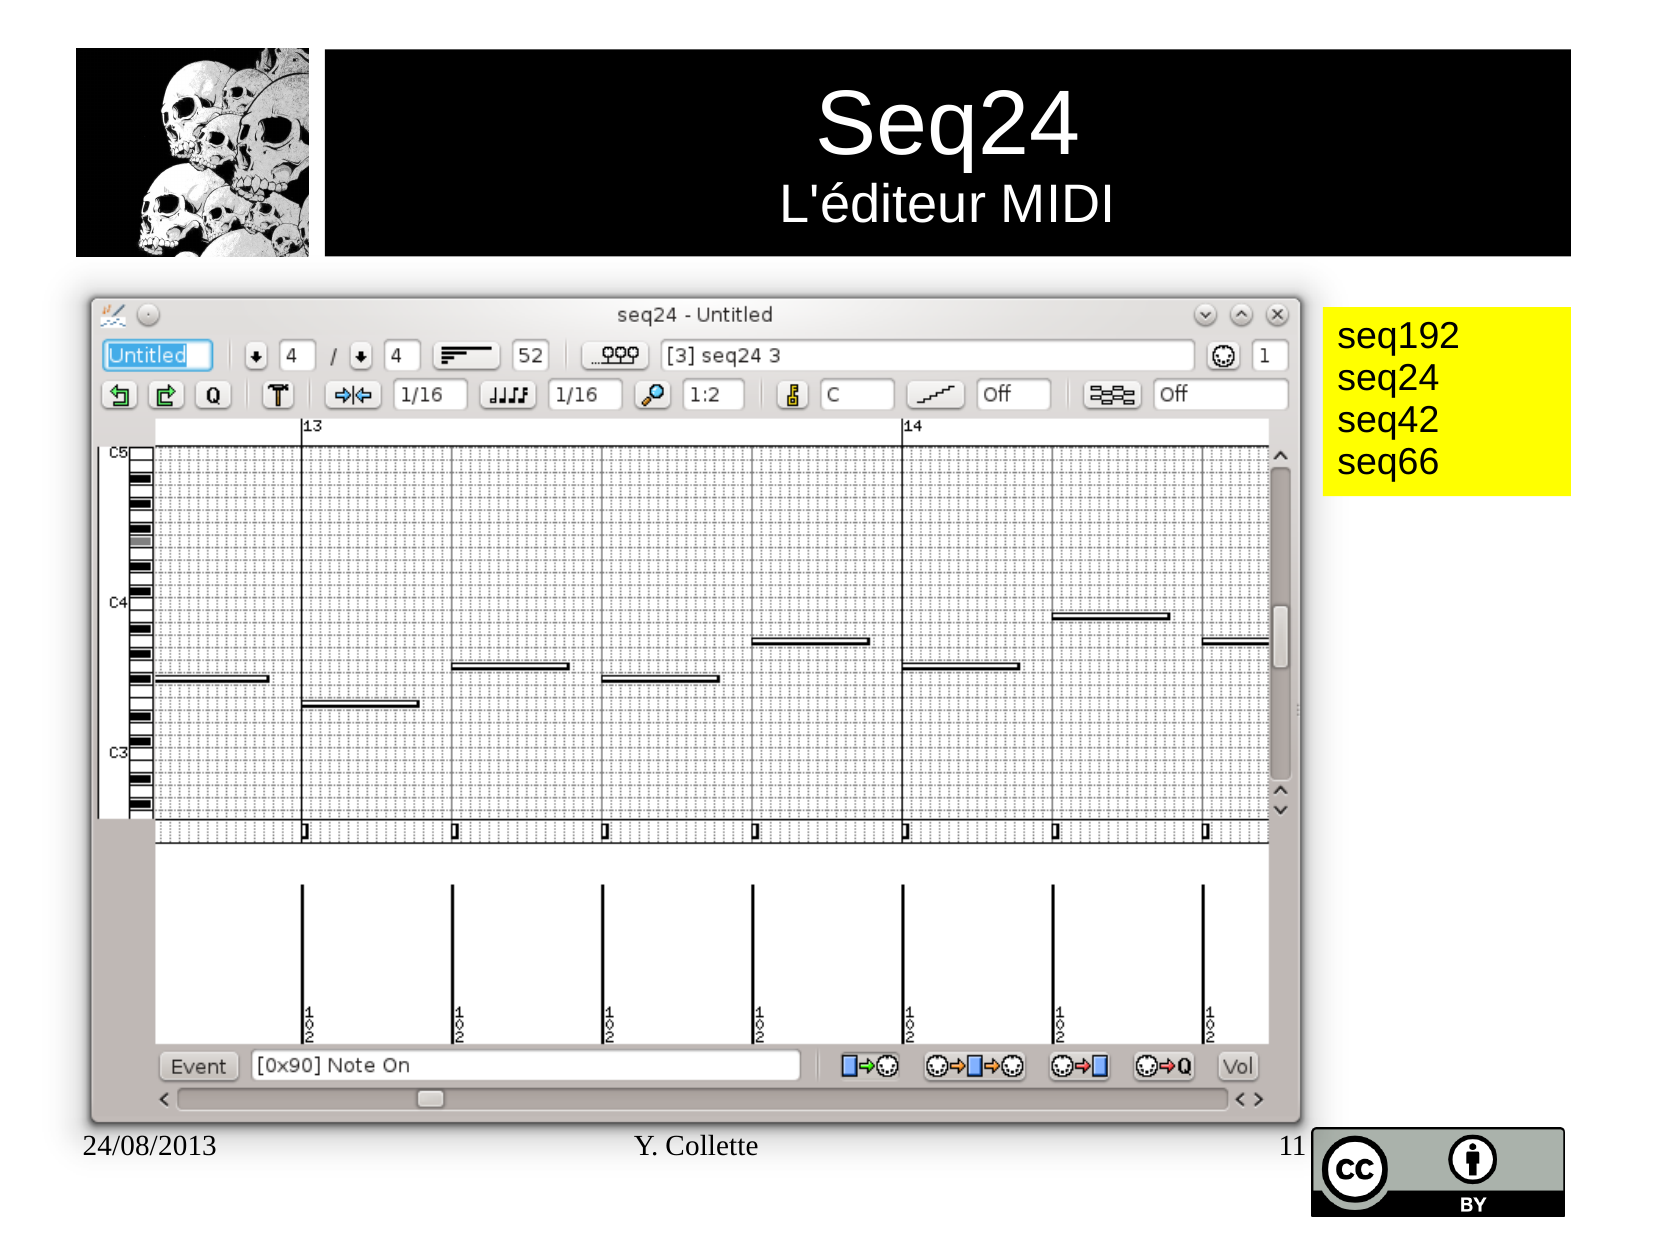

# Seq24 L'éditeur MIDI
seq192
seq24
seq42
seq66
Y. Collette
11